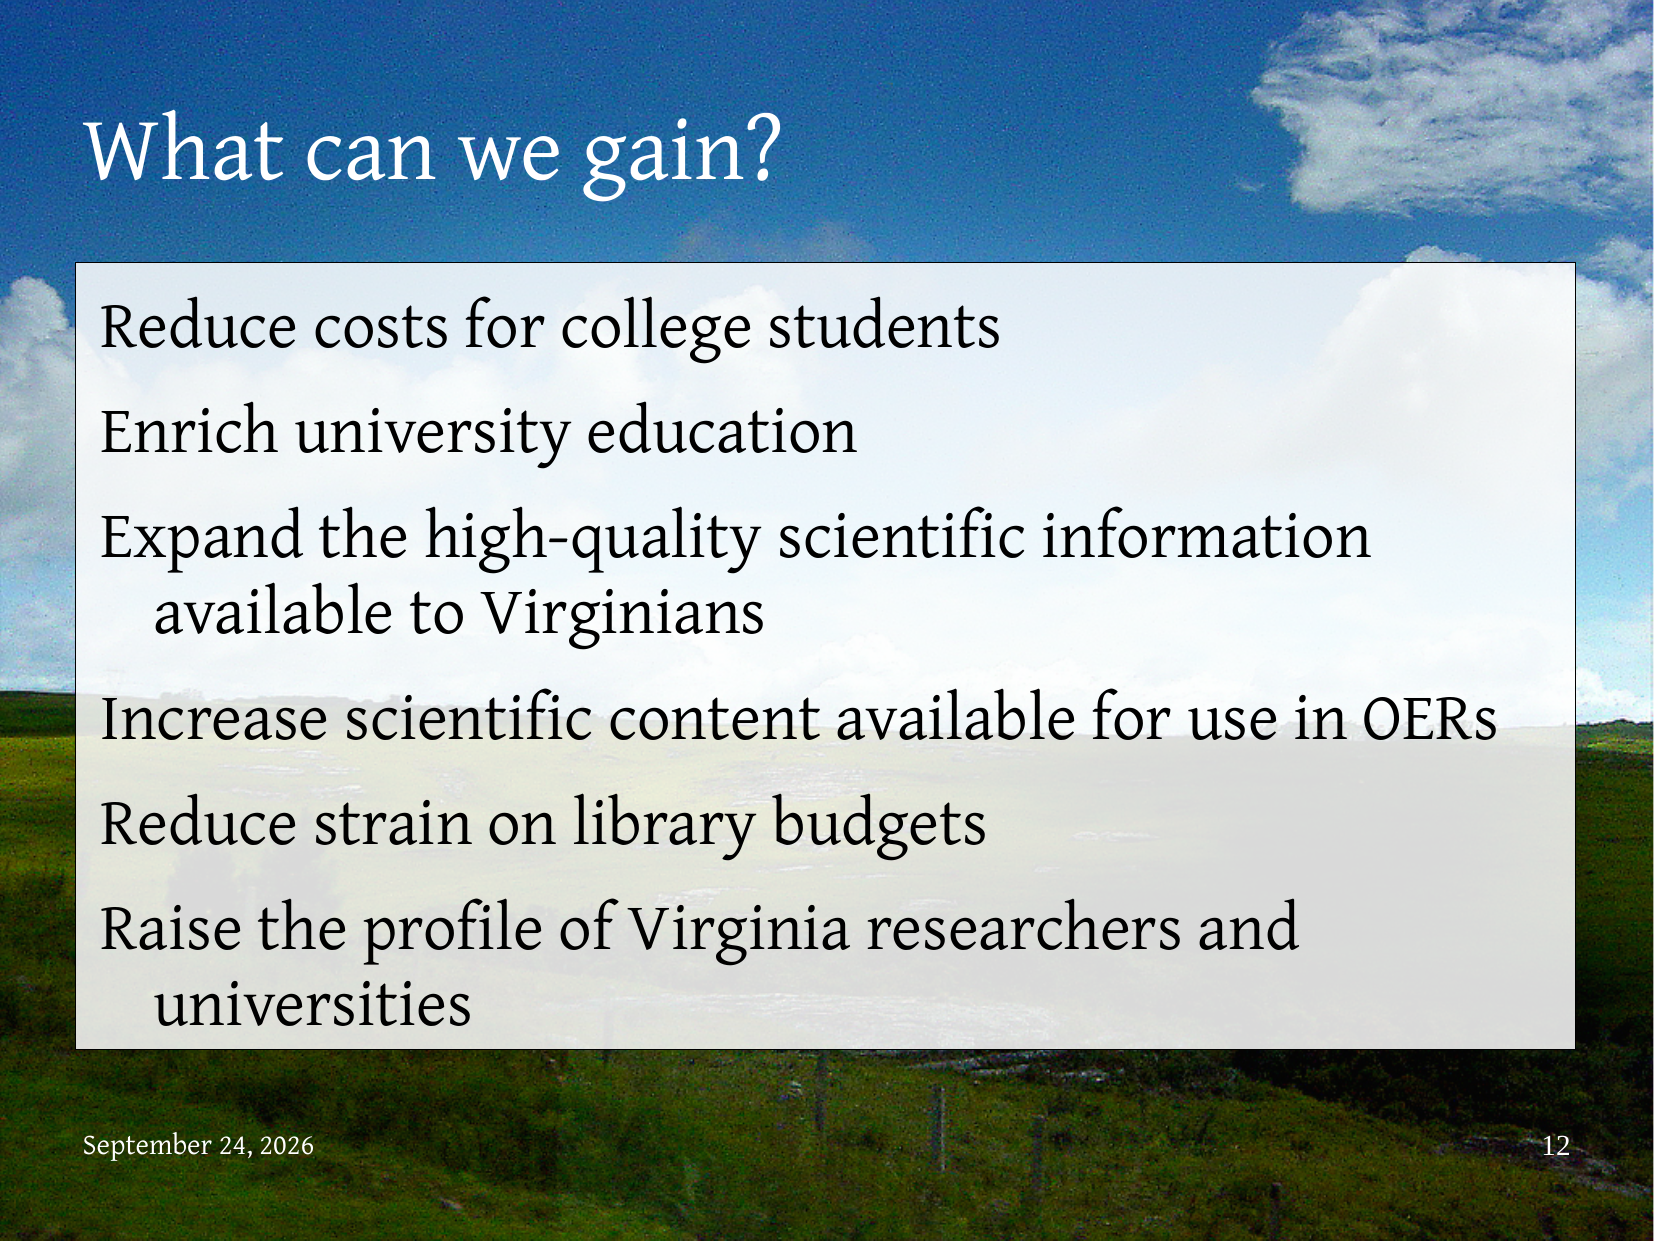

# What can we gain?
Reduce costs for college students
Enrich university education
Expand the high-quality scientific information available to Virginians
Increase scientific content available for use in OERs
Reduce strain on library budgets
Raise the profile of Virginia researchers and universities
12